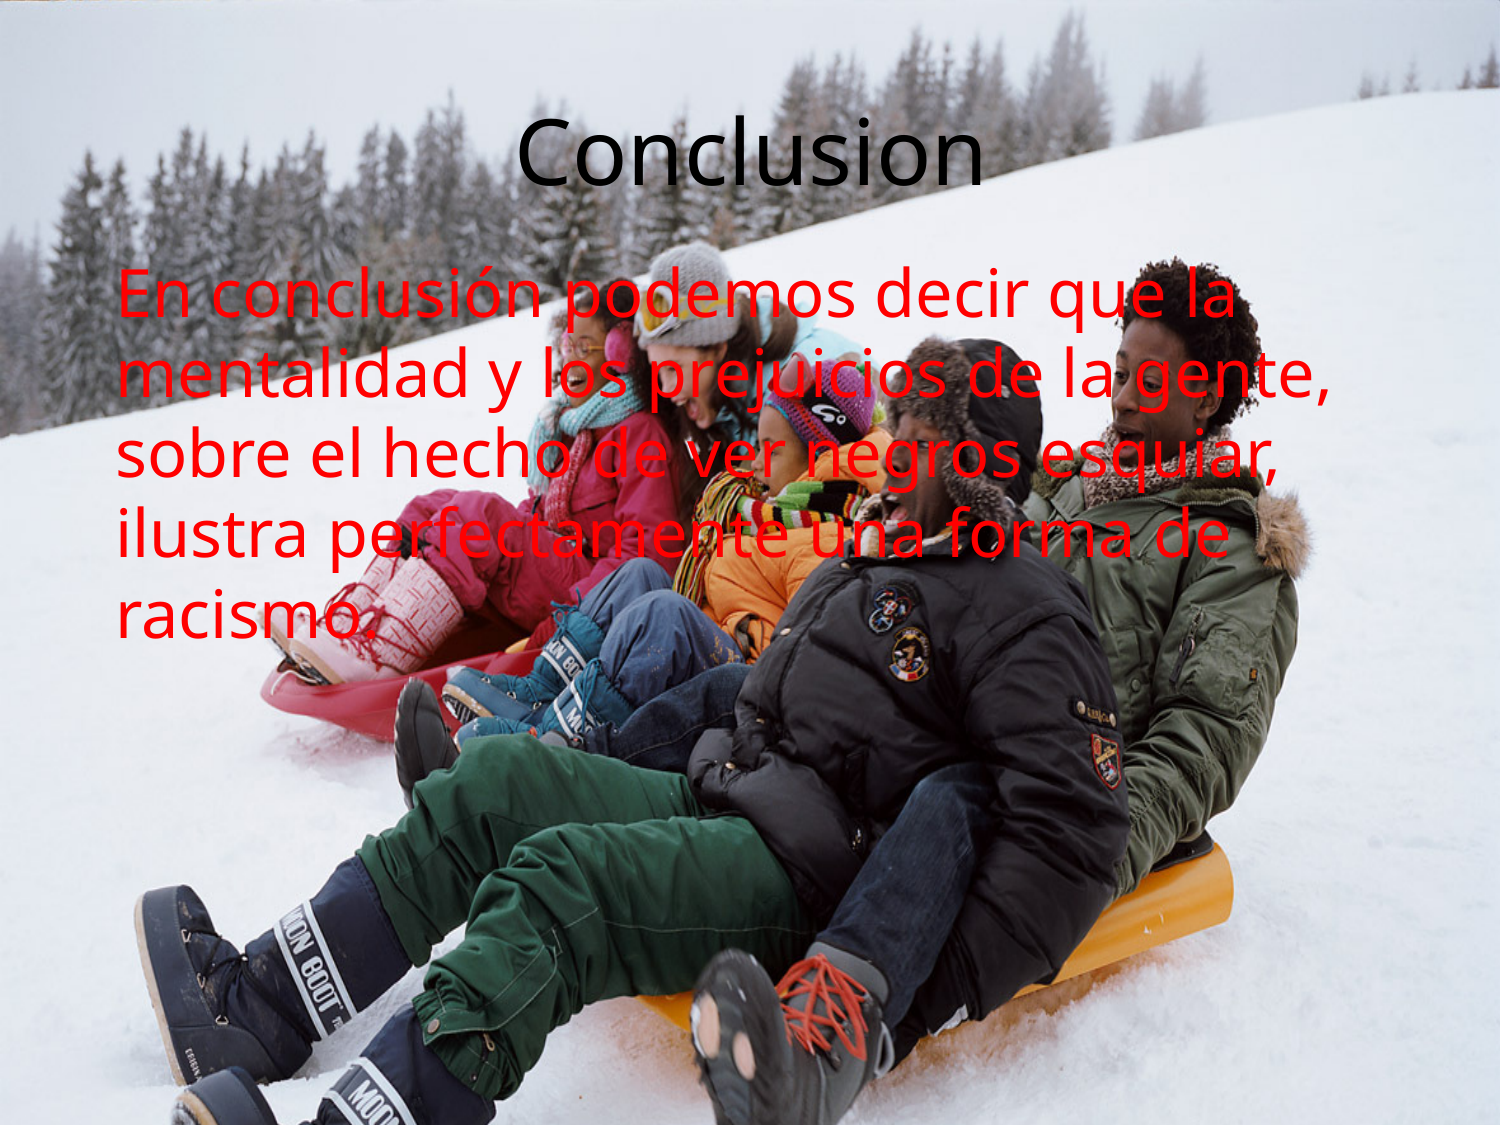

# Conclusion
En conclusión podemos decir que la mentalidad y los prejuicios de la gente, sobre el hecho de ver negros esquiar, ilustra perfectamente una forma de racismo.